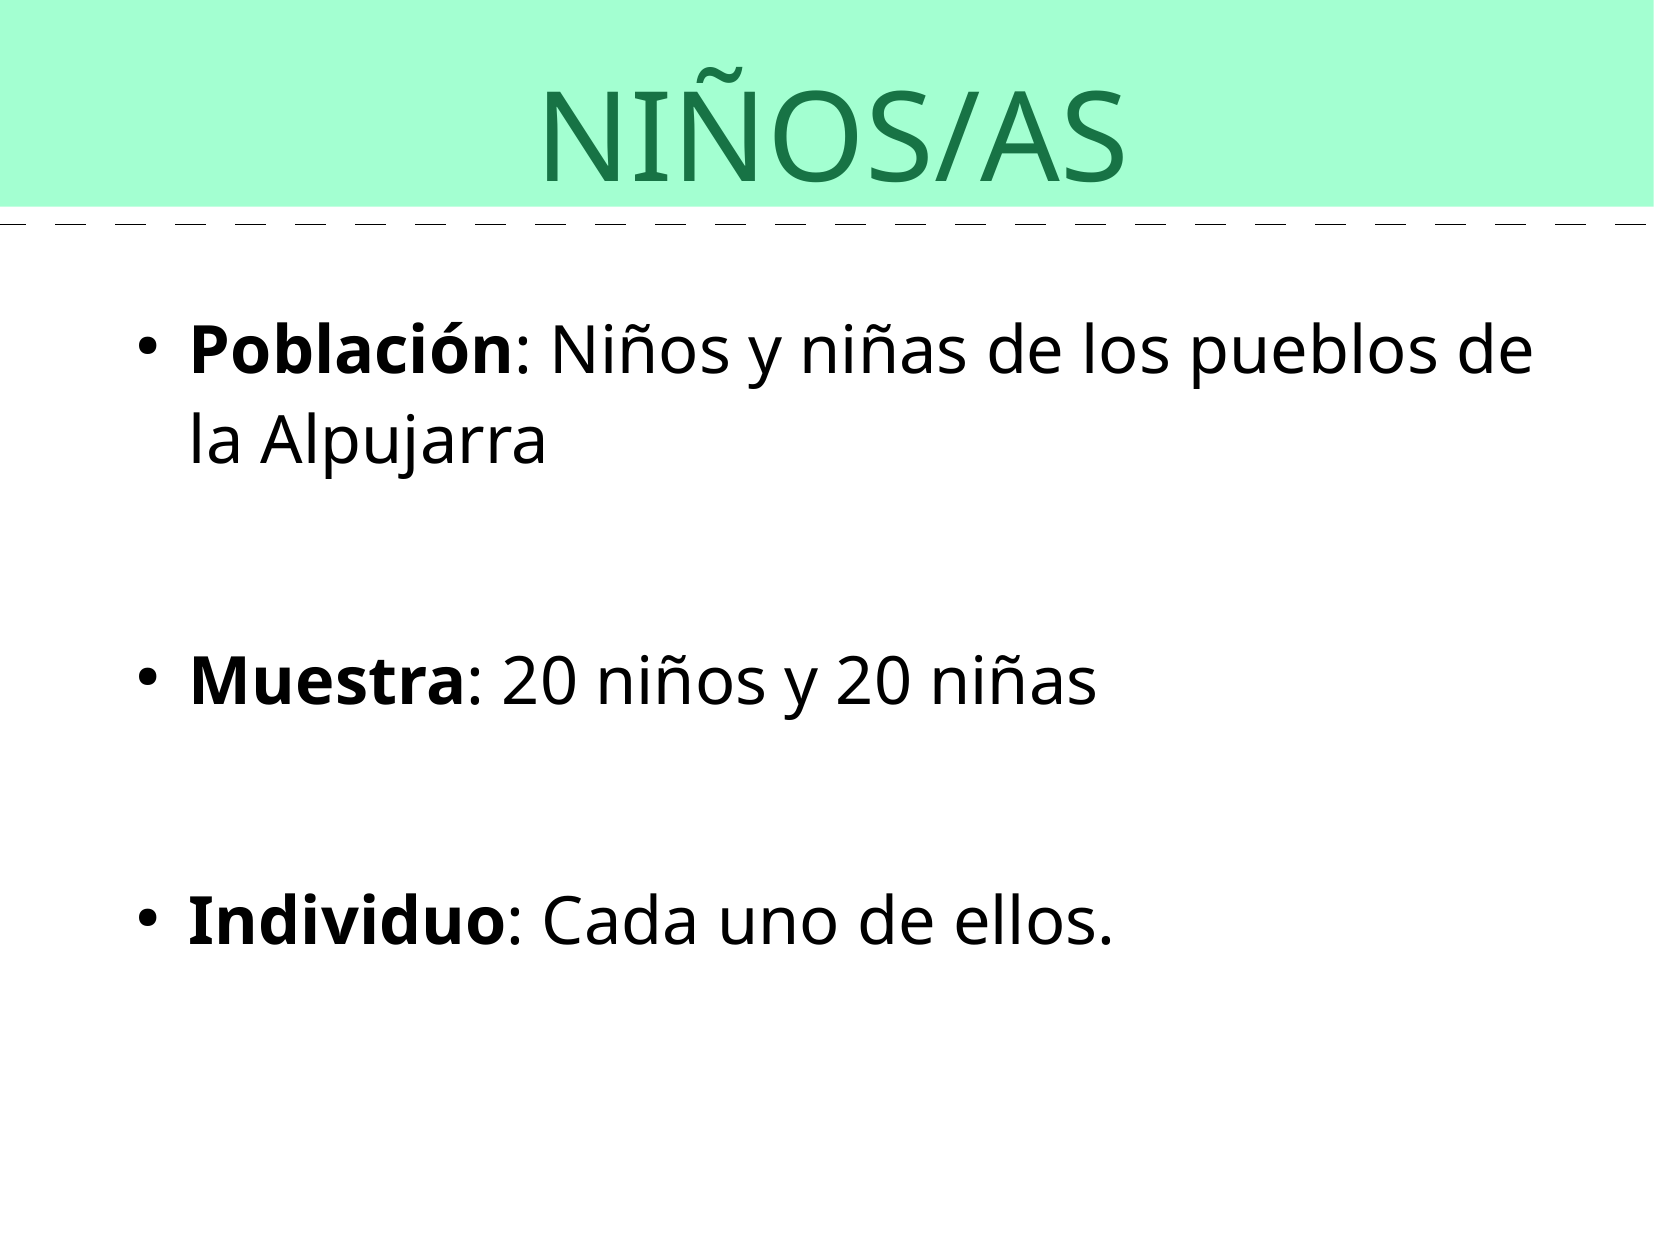

# NIÑOS/AS
Población: Niños y niñas de los pueblos de la Alpujarra
Muestra: 20 niños y 20 niñas
Individuo: Cada uno de ellos.